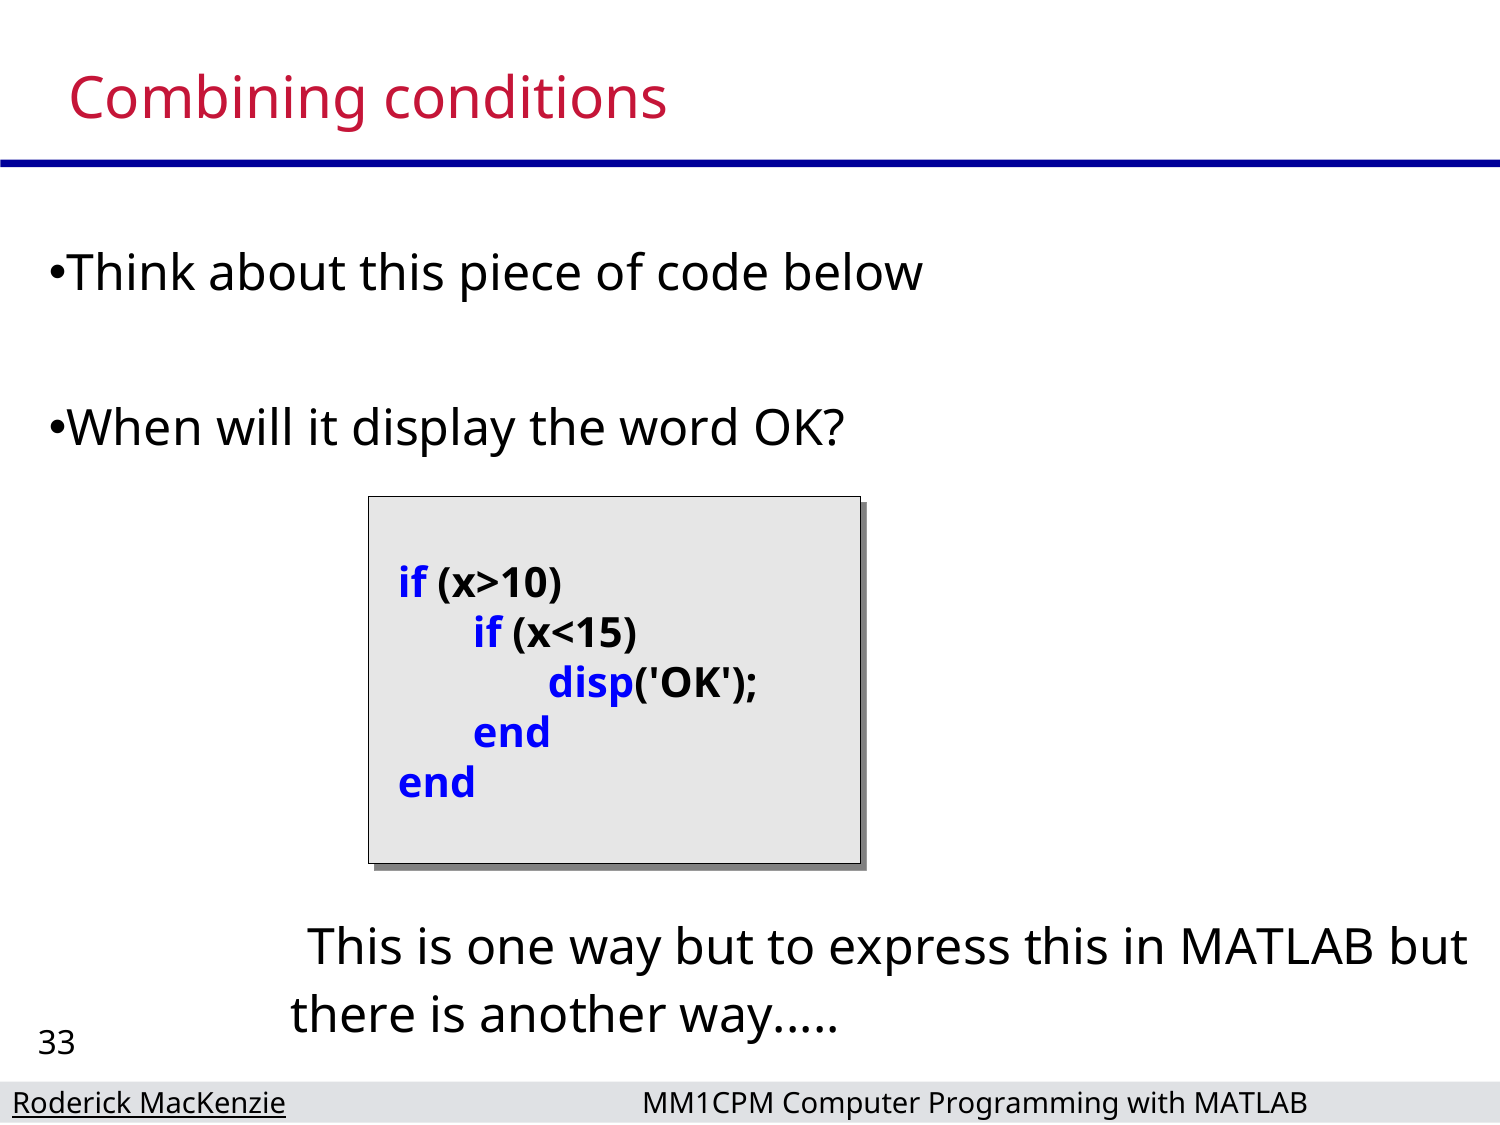

# Combining conditions
Think about this piece of code below
When will it display the word OK?
if (x>10)
if (x<15)
disp('OK');
end
end
This is one way but to express this in MATLAB but there is another way.....